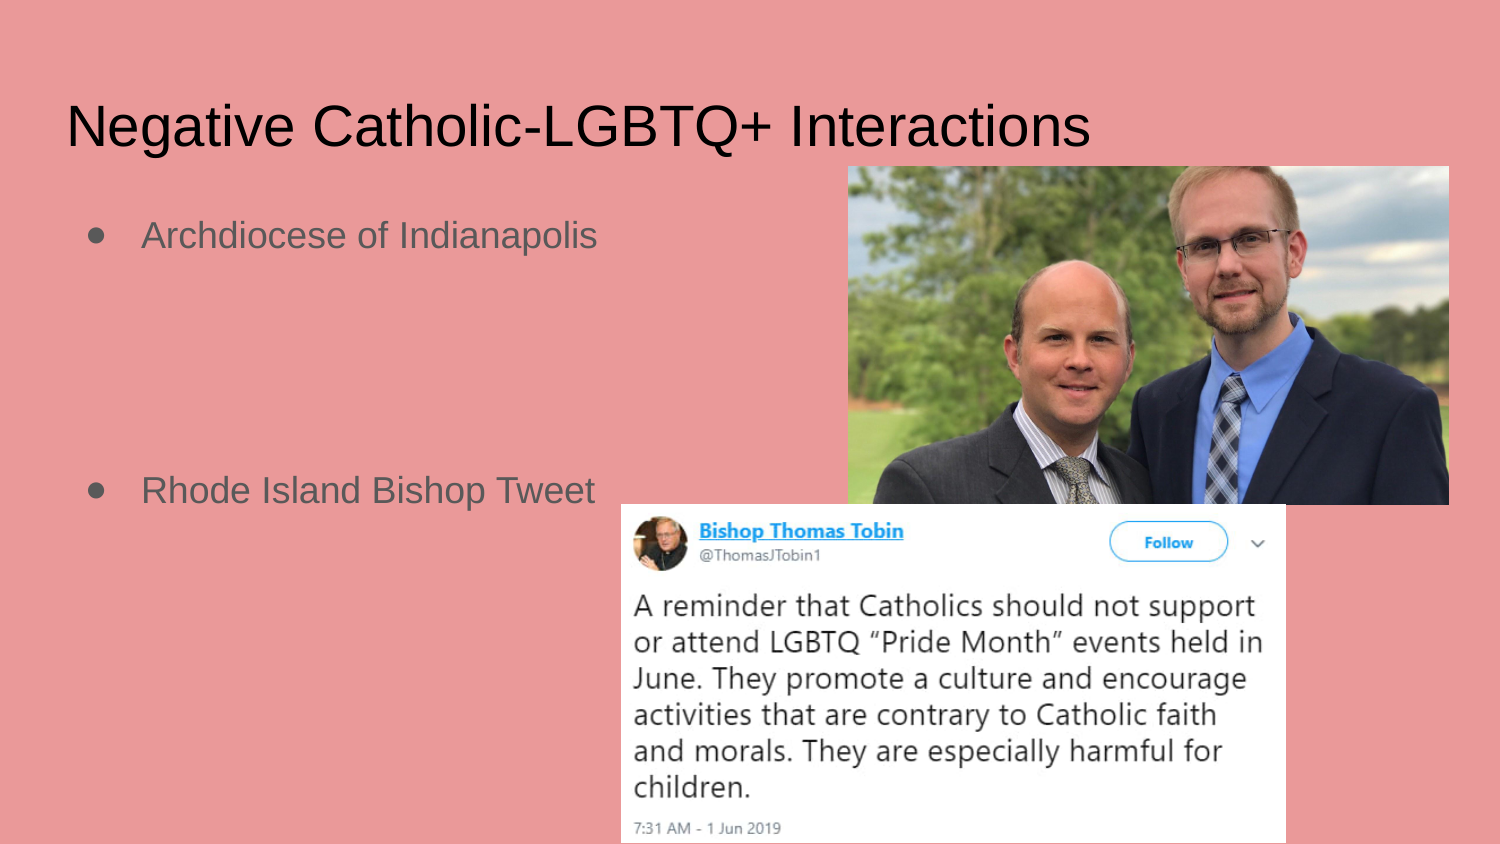

# Negative Catholic-LGBTQ+ Interactions
Archdiocese of Indianapolis
Rhode Island Bishop Tweet